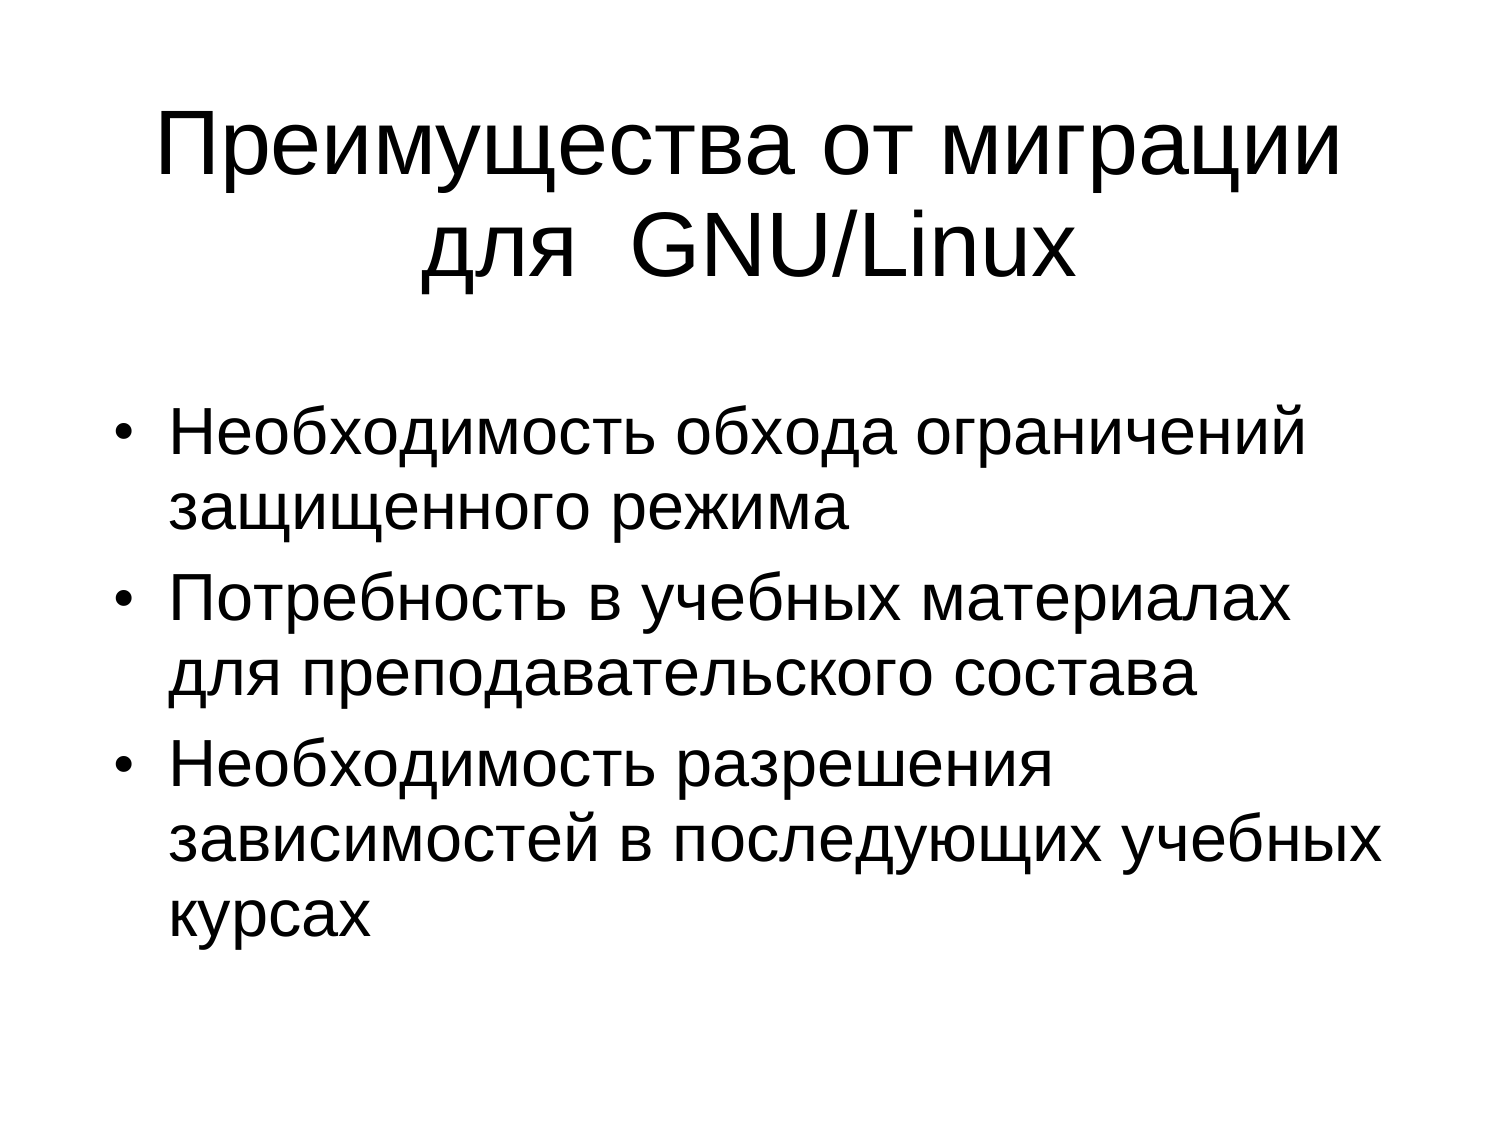

# Преимущества от миграции для GNU/Linux
Необходимость обхода ограничений защищенного режима
Потребность в учебных материалах для преподавательского состава
Необходимость разрешения зависимостей в последующих учебных курсах